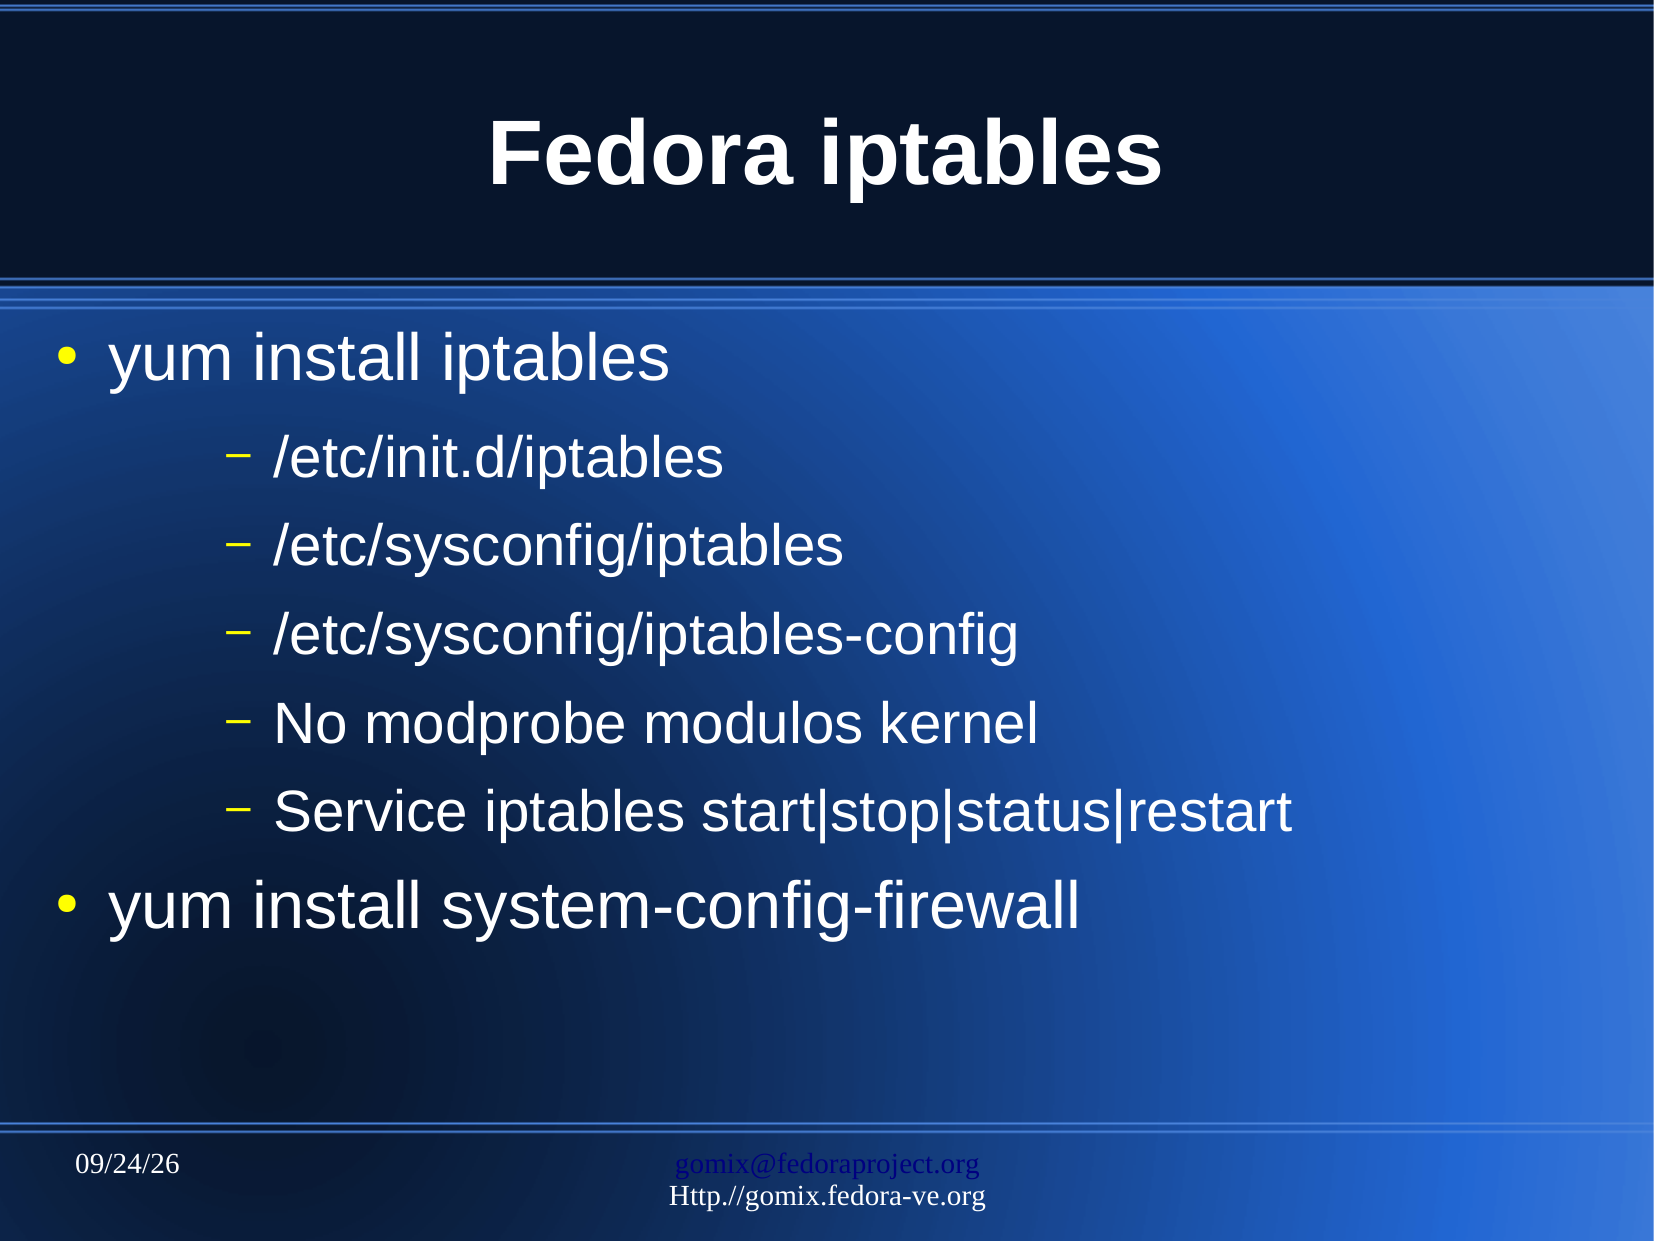

# Fedora iptables
yum install iptables
/etc/init.d/iptables
/etc/sysconfig/iptables
/etc/sysconfig/iptables-config
No modprobe modulos kernel
Service iptables start|stop|status|restart
yum install system-config-firewall